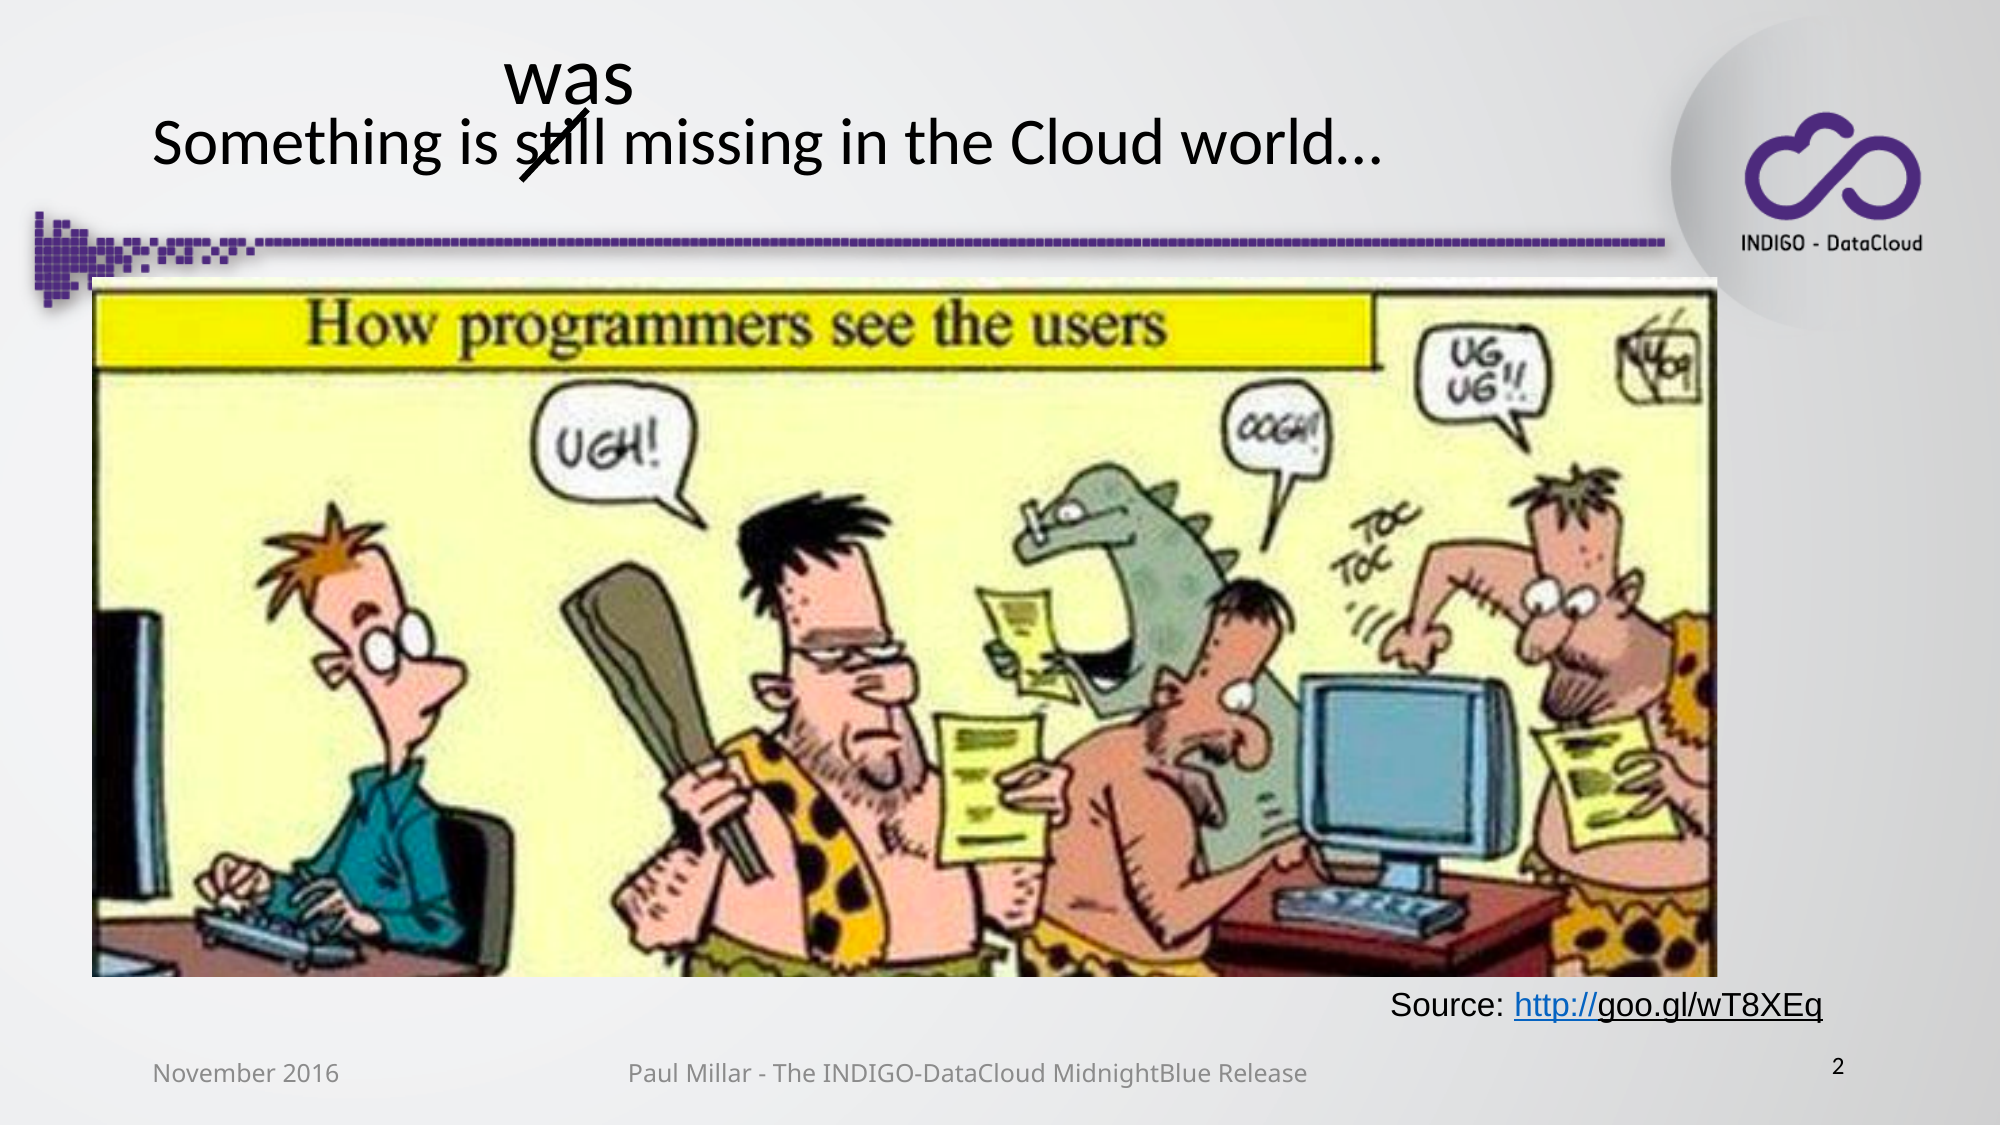

was
# Something is still missing in the Cloud world…
Source: http://goo.gl/wT8XEq
November 2016
Paul Millar - The INDIGO-DataCloud MidnightBlue Release
2